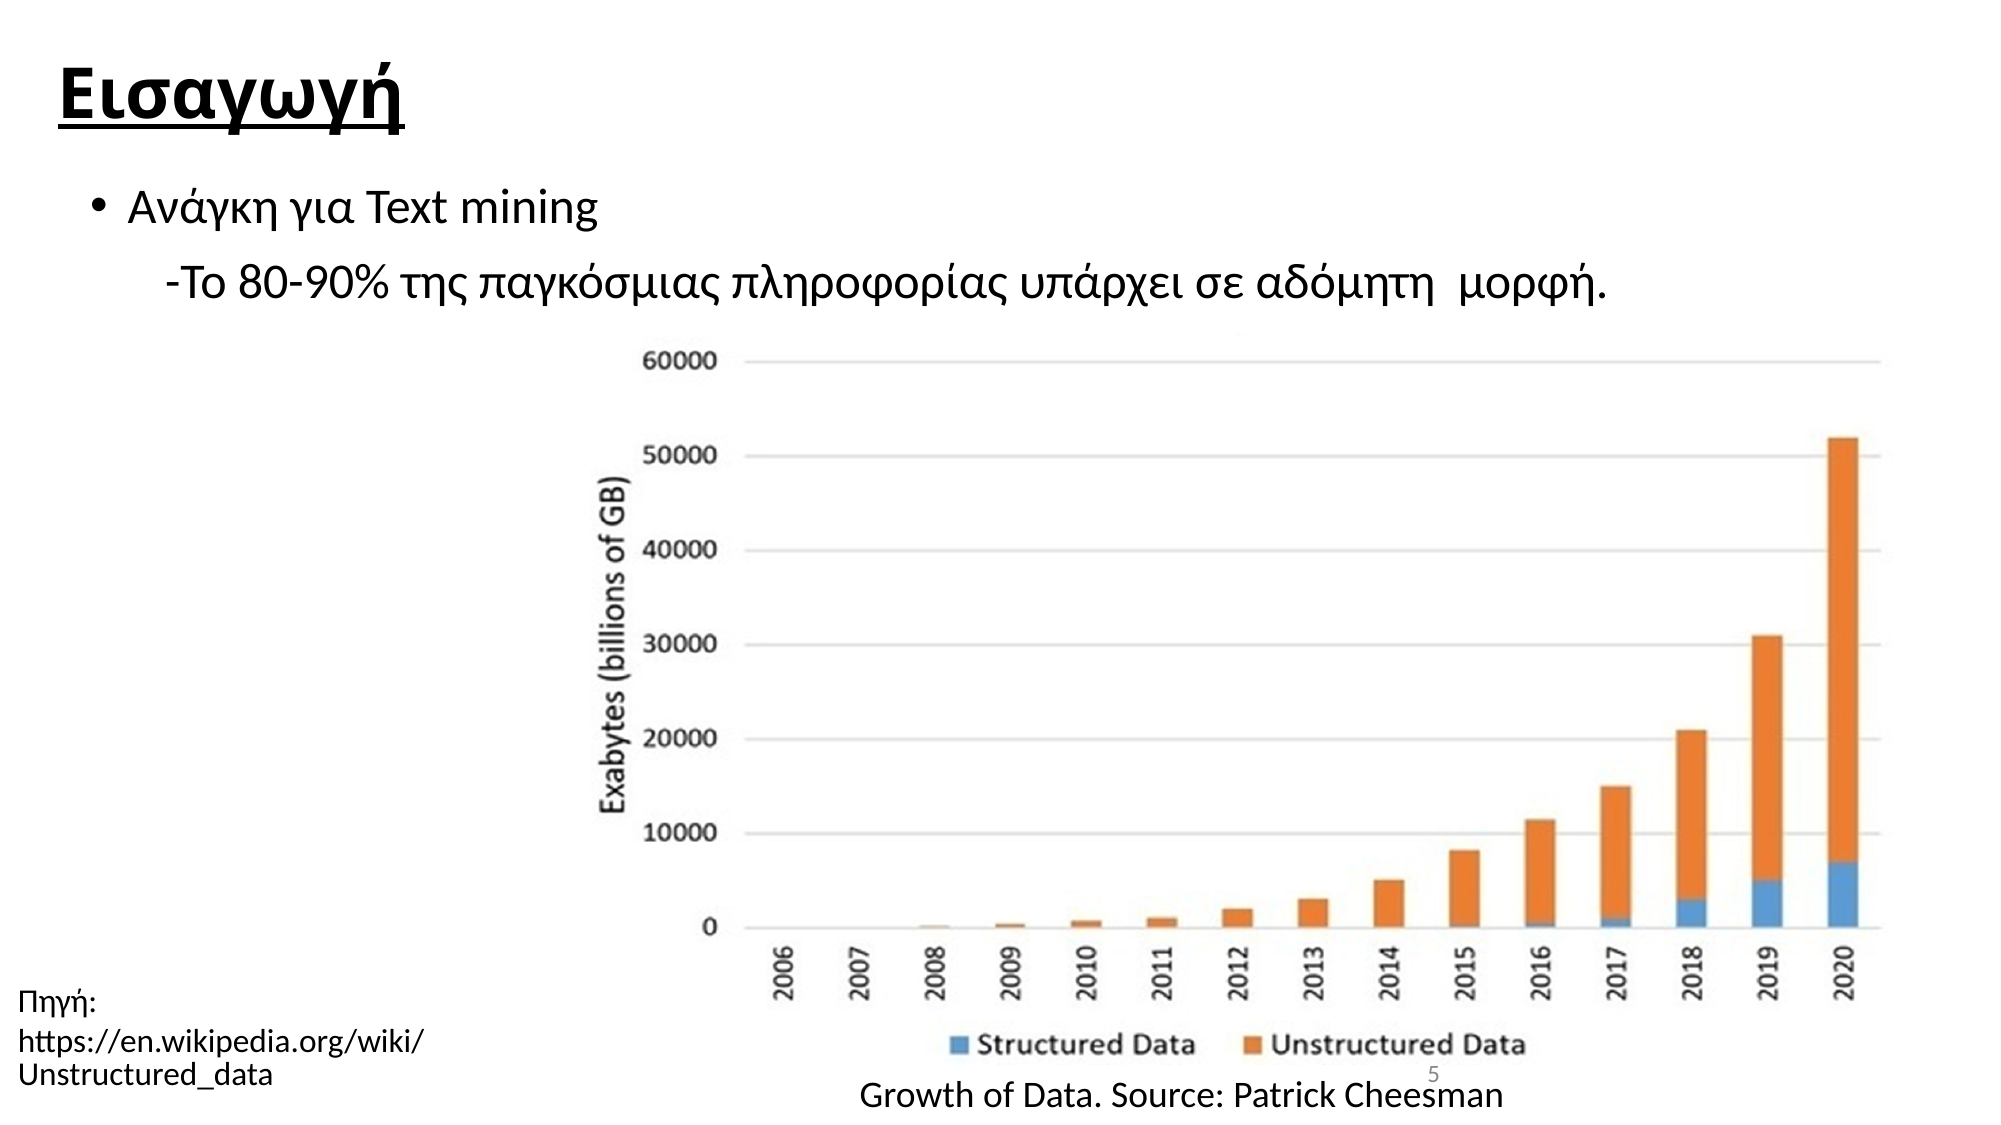

# Εισαγωγή
Ανάγκη για Text mining
	-Το 80-90% της παγκόσμιας πληροφορίας υπάρχει σε αδόμητη μορφή.
Πηγή:
https://en.wikipedia.org/wiki/Unstructured_data
5
Growth of Data. Source: Patrick Cheesman